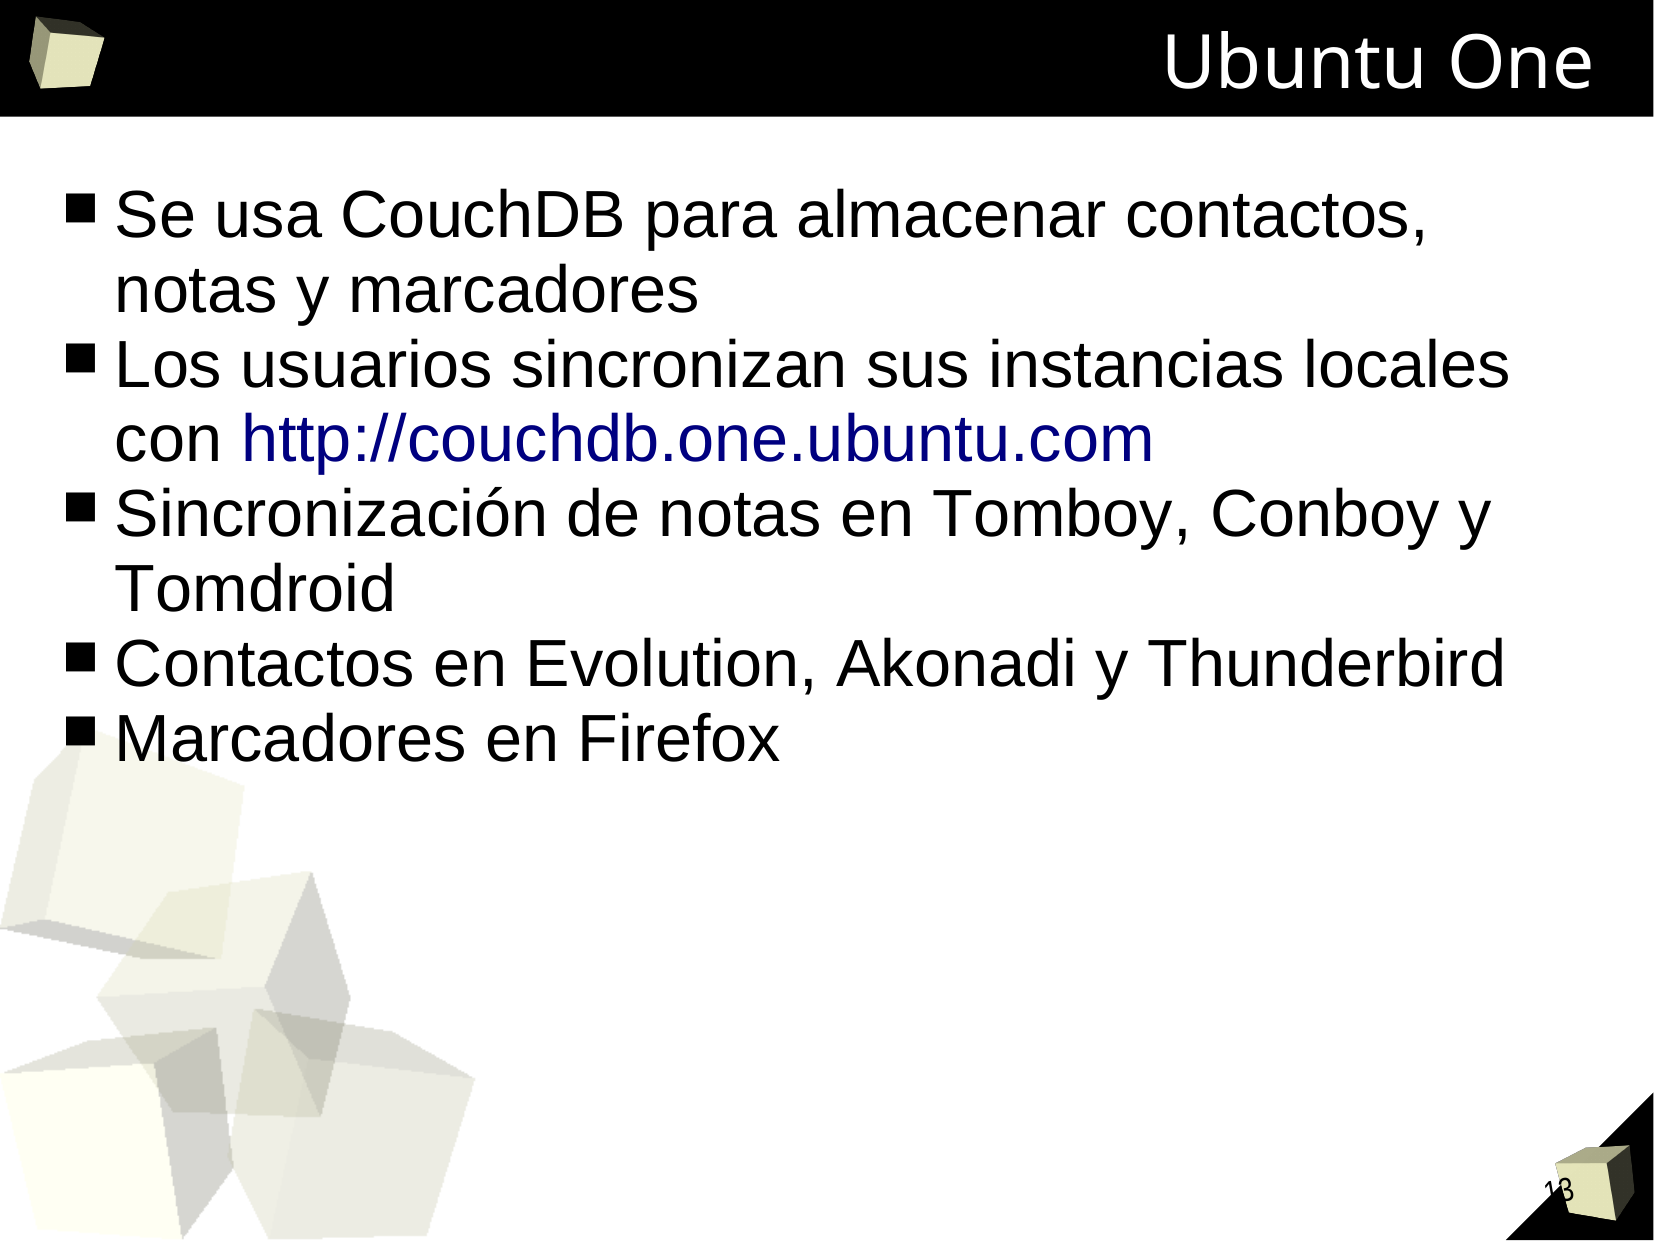

# Ubuntu One
Se usa CouchDB para almacenar contactos, notas y marcadores
Los usuarios sincronizan sus instancias locales con http://couchdb.one.ubuntu.com
Sincronización de notas en Tomboy, Conboy y Tomdroid
Contactos en Evolution, Akonadi y Thunderbird
Marcadores en Firefox